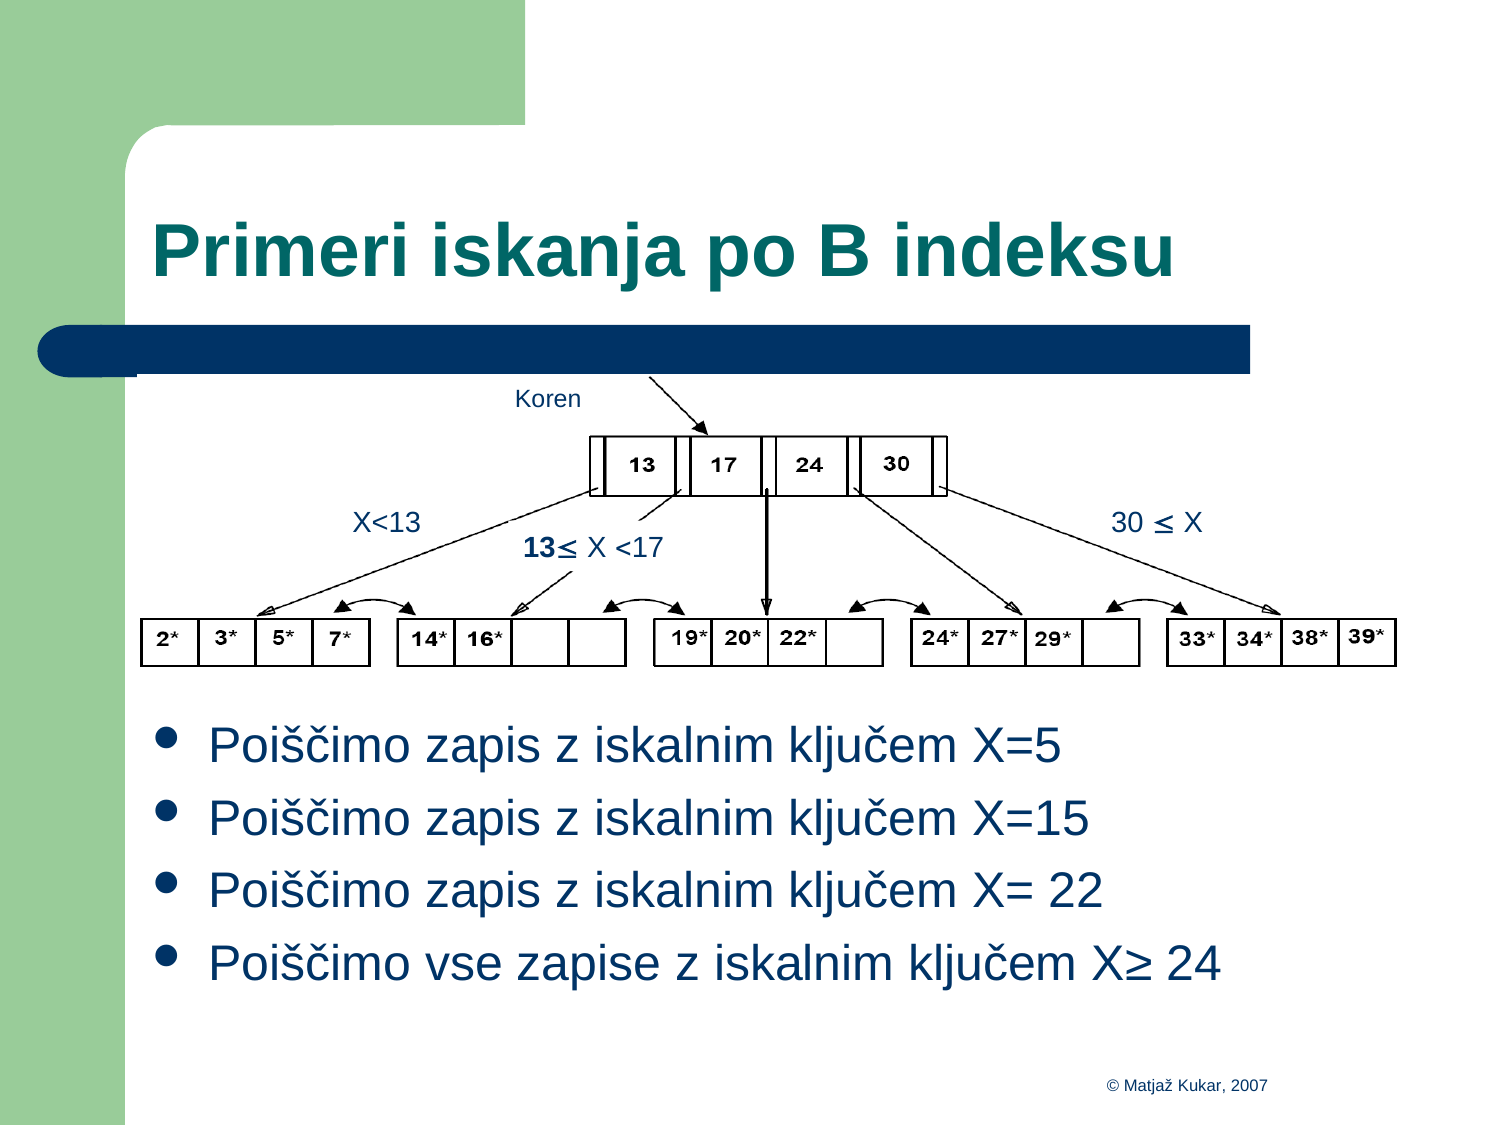

# Primeri iskanja po B indeksu
Koren
30  X
X<13
13 X 17
Poiščimo zapis z iskalnim ključem X=5
Poiščimo zapis z iskalnim ključem X=15
Poiščimo zapis z iskalnim ključem X= 22
Poiščimo vse zapise z iskalnim ključem X≥ 24
© Matjaž Kukar, 2007